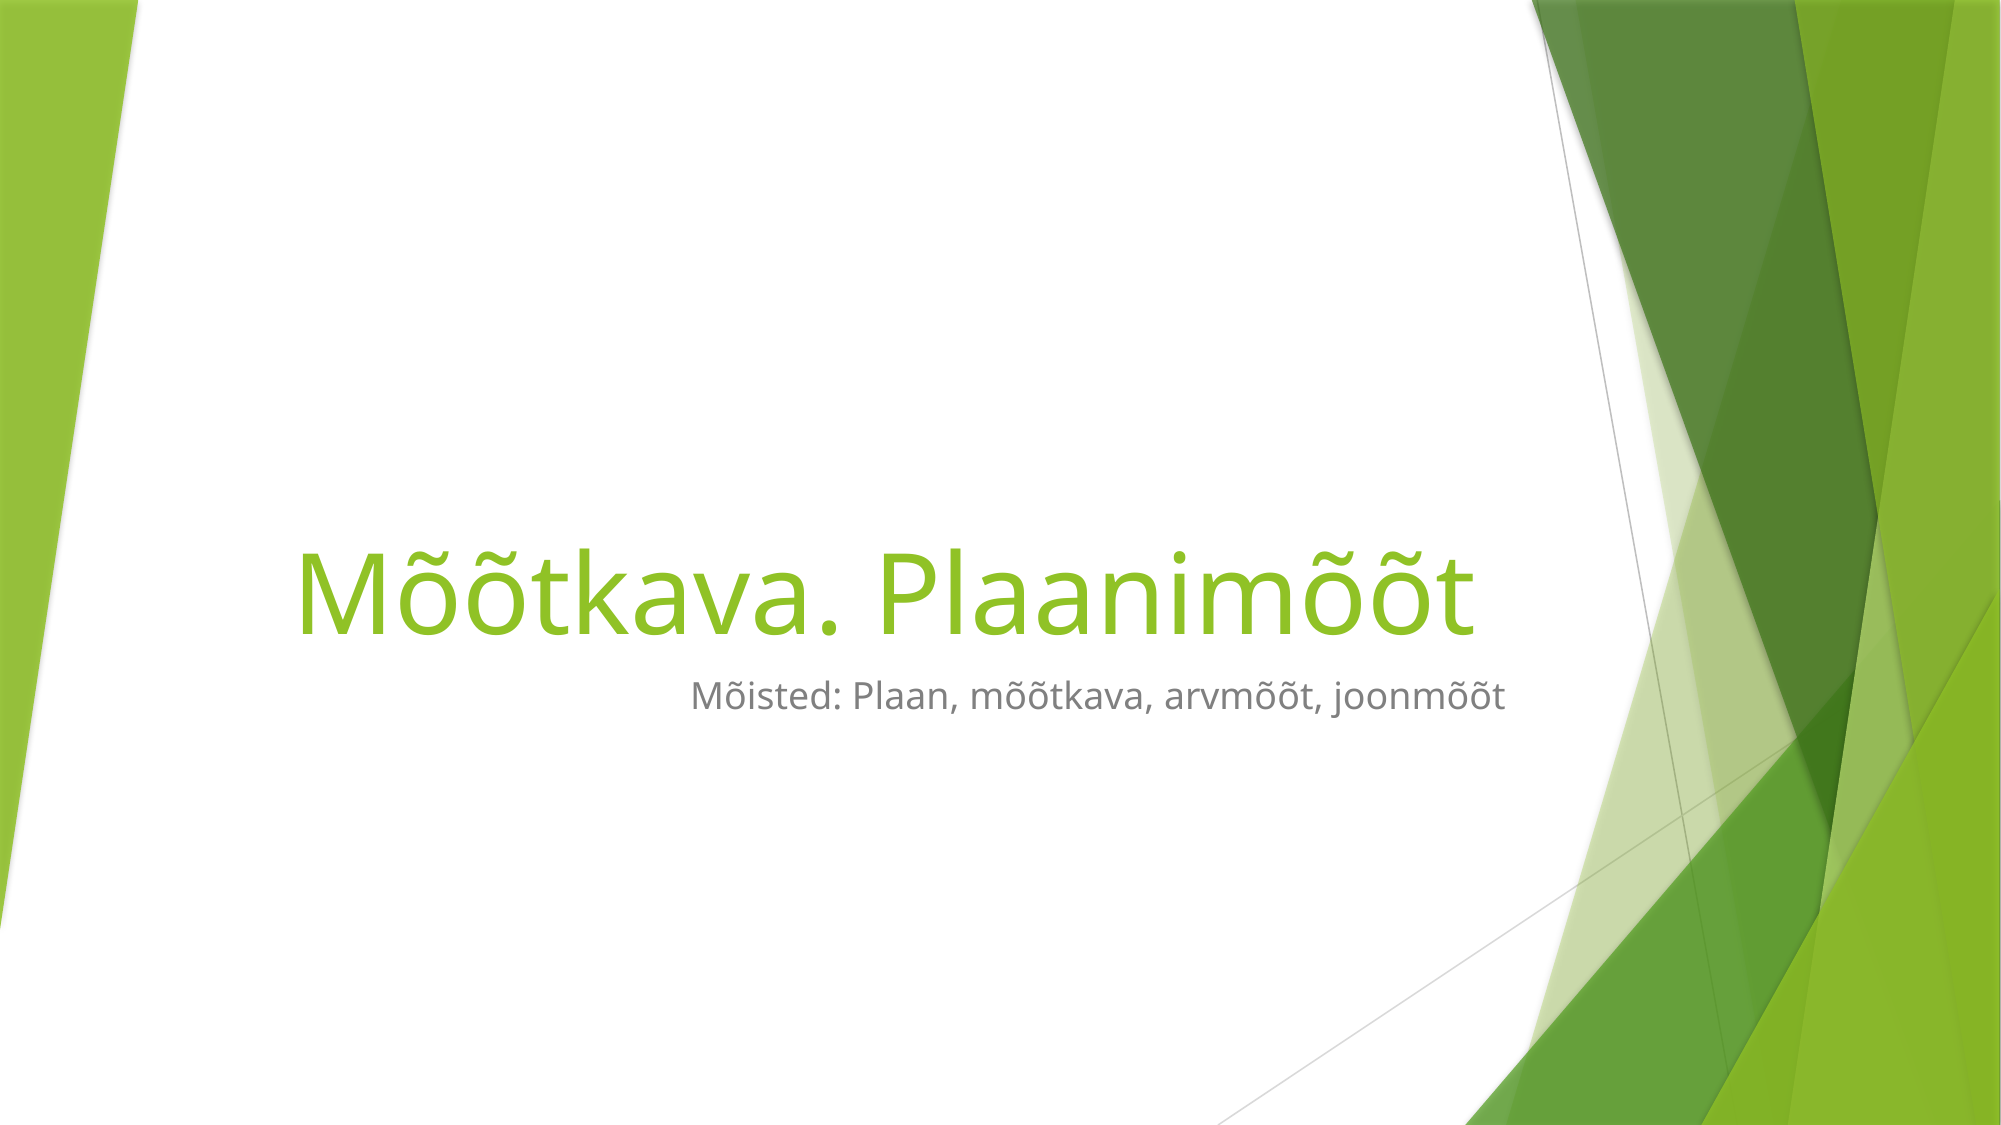

# Mõõtkava. Plaanimõõt
Mõisted: Plaan, mõõtkava, arvmõõt, joonmõõt